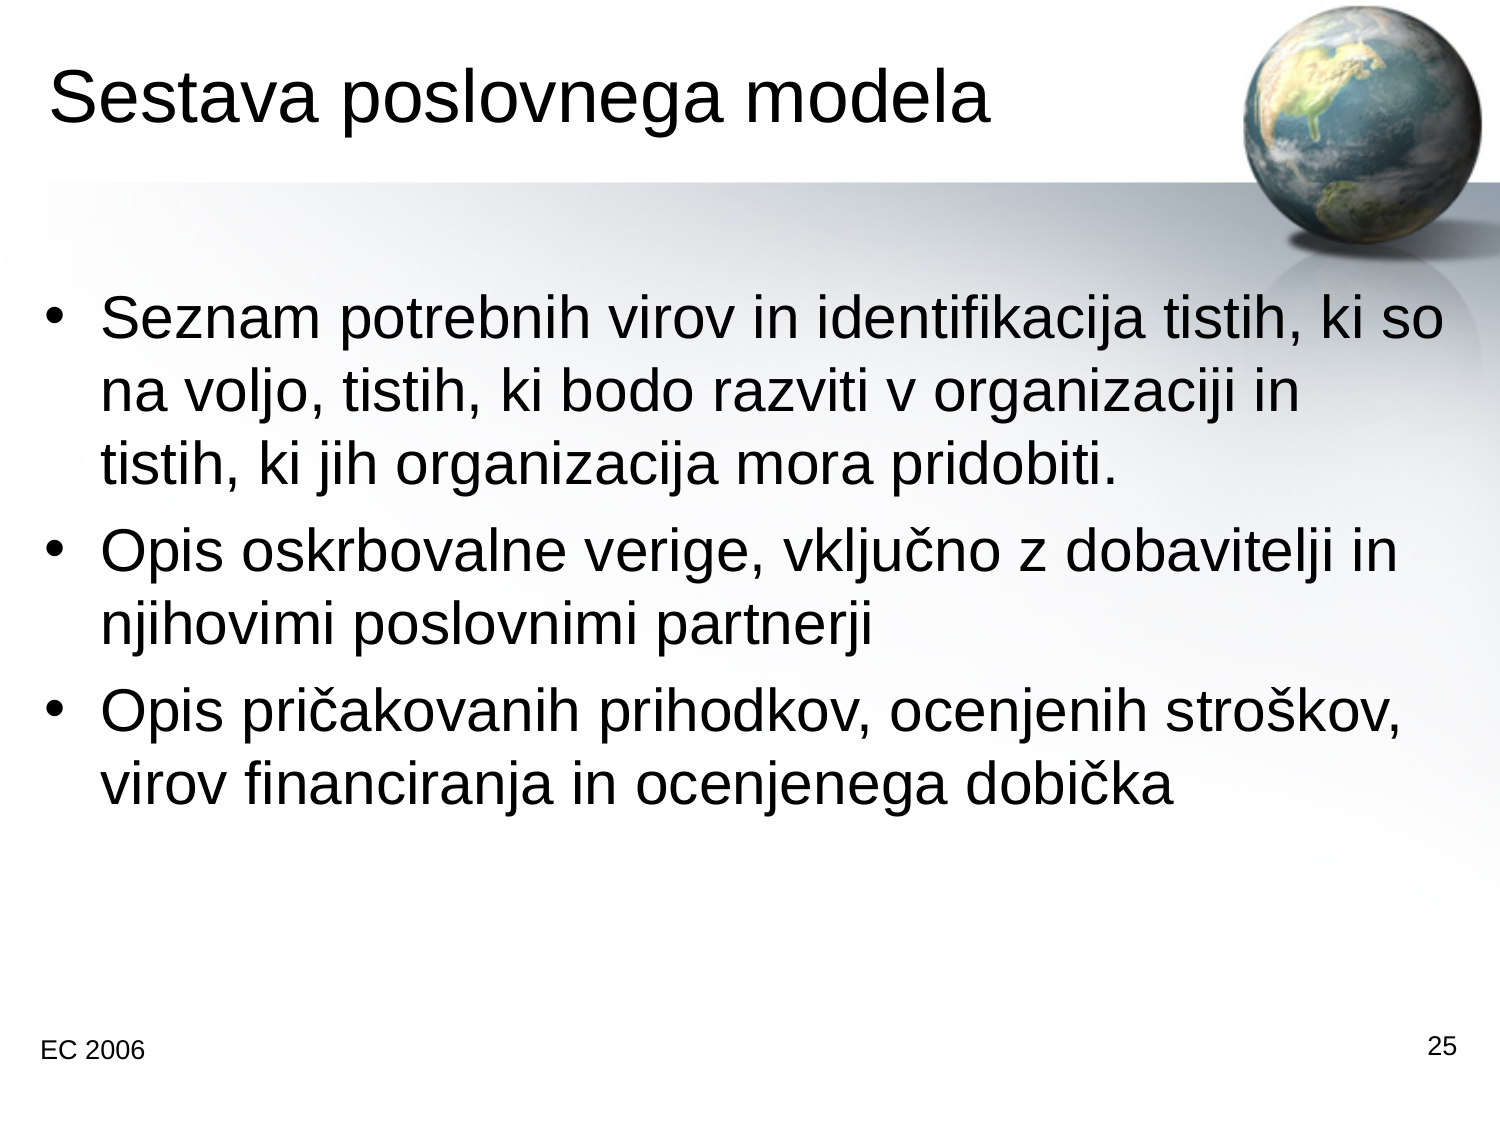

# Sestava poslovnega modela
Seznam potrebnih virov in identifikacija tistih, ki so na voljo, tistih, ki bodo razviti v organizaciji in tistih, ki jih organizacija mora pridobiti.
Opis oskrbovalne verige, vključno z dobavitelji in njihovimi poslovnimi partnerji
Opis pričakovanih prihodkov, ocenjenih stroškov, virov financiranja in ocenjenega dobička
EC 2006